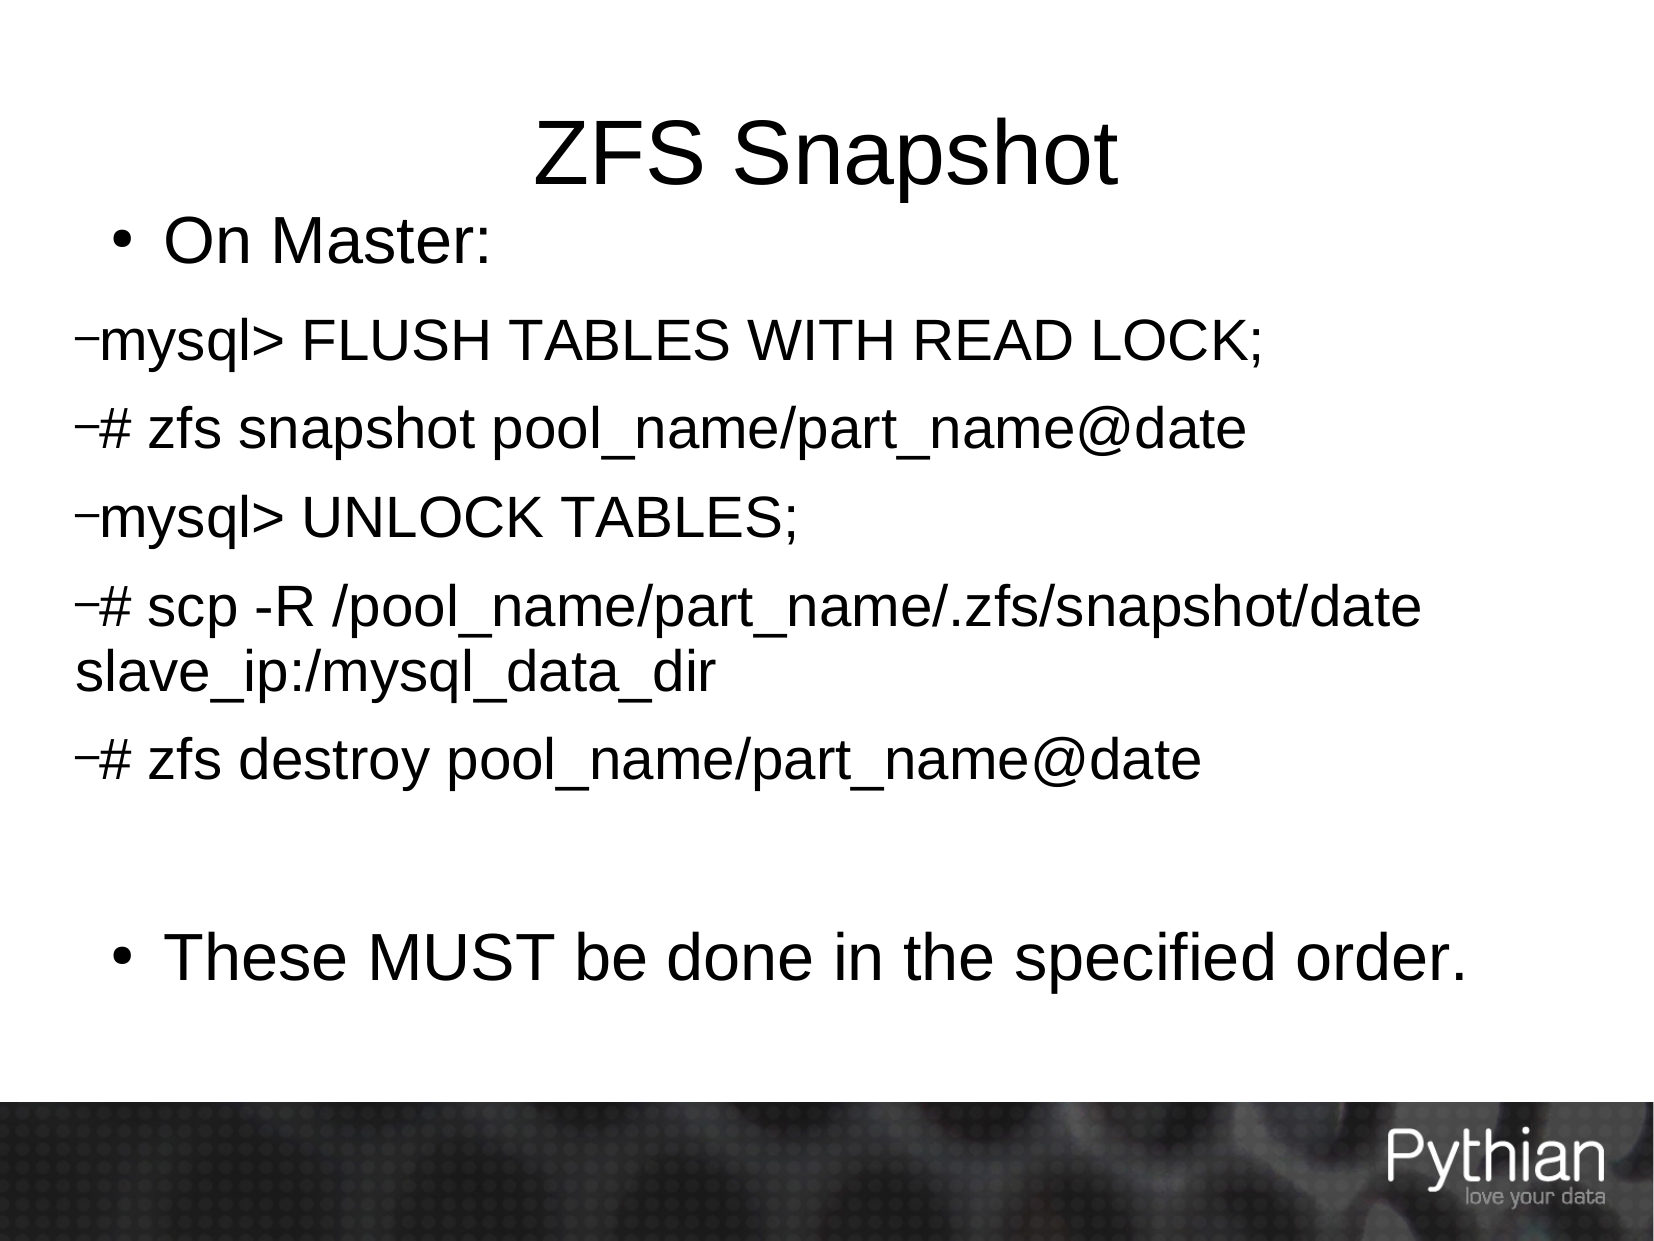

# ZFS Snapshot
On Master:
mysql> FLUSH TABLES WITH READ LOCK;
# zfs snapshot pool_name/part_name@date
mysql> UNLOCK TABLES;
# scp -R /pool_name/part_name/.zfs/snapshot/date slave_ip:/mysql_data_dir
# zfs destroy pool_name/part_name@date
These MUST be done in the specified order.